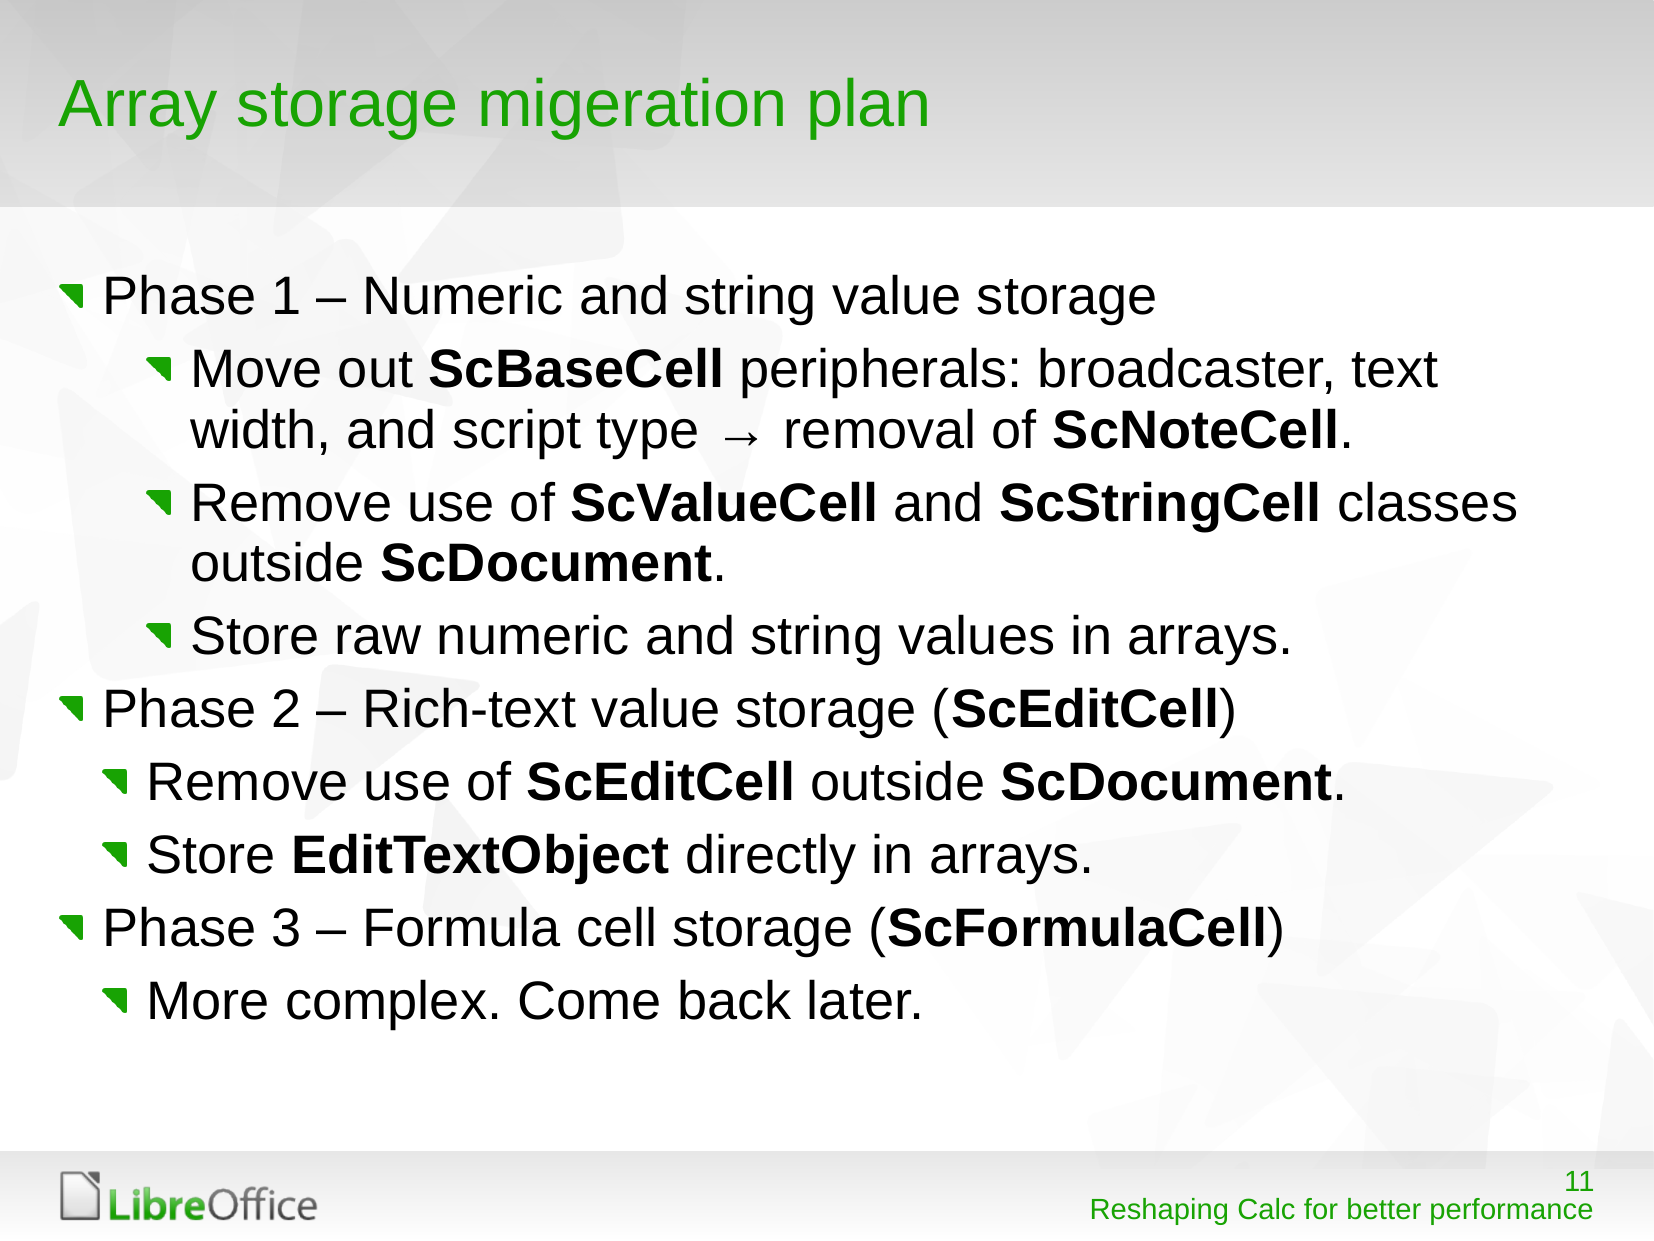

# Array storage migeration plan
Phase 1 – Numeric and string value storage
Move out ScBaseCell peripherals: broadcaster, text width, and script type → removal of ScNoteCell.
Remove use of ScValueCell and ScStringCell classes outside ScDocument.
Store raw numeric and string values in arrays.
Phase 2 – Rich-text value storage (ScEditCell)
Remove use of ScEditCell outside ScDocument.
Store EditTextObject directly in arrays.
Phase 3 – Formula cell storage (ScFormulaCell)
More complex. Come back later.
11
Reshaping Calc for better performance